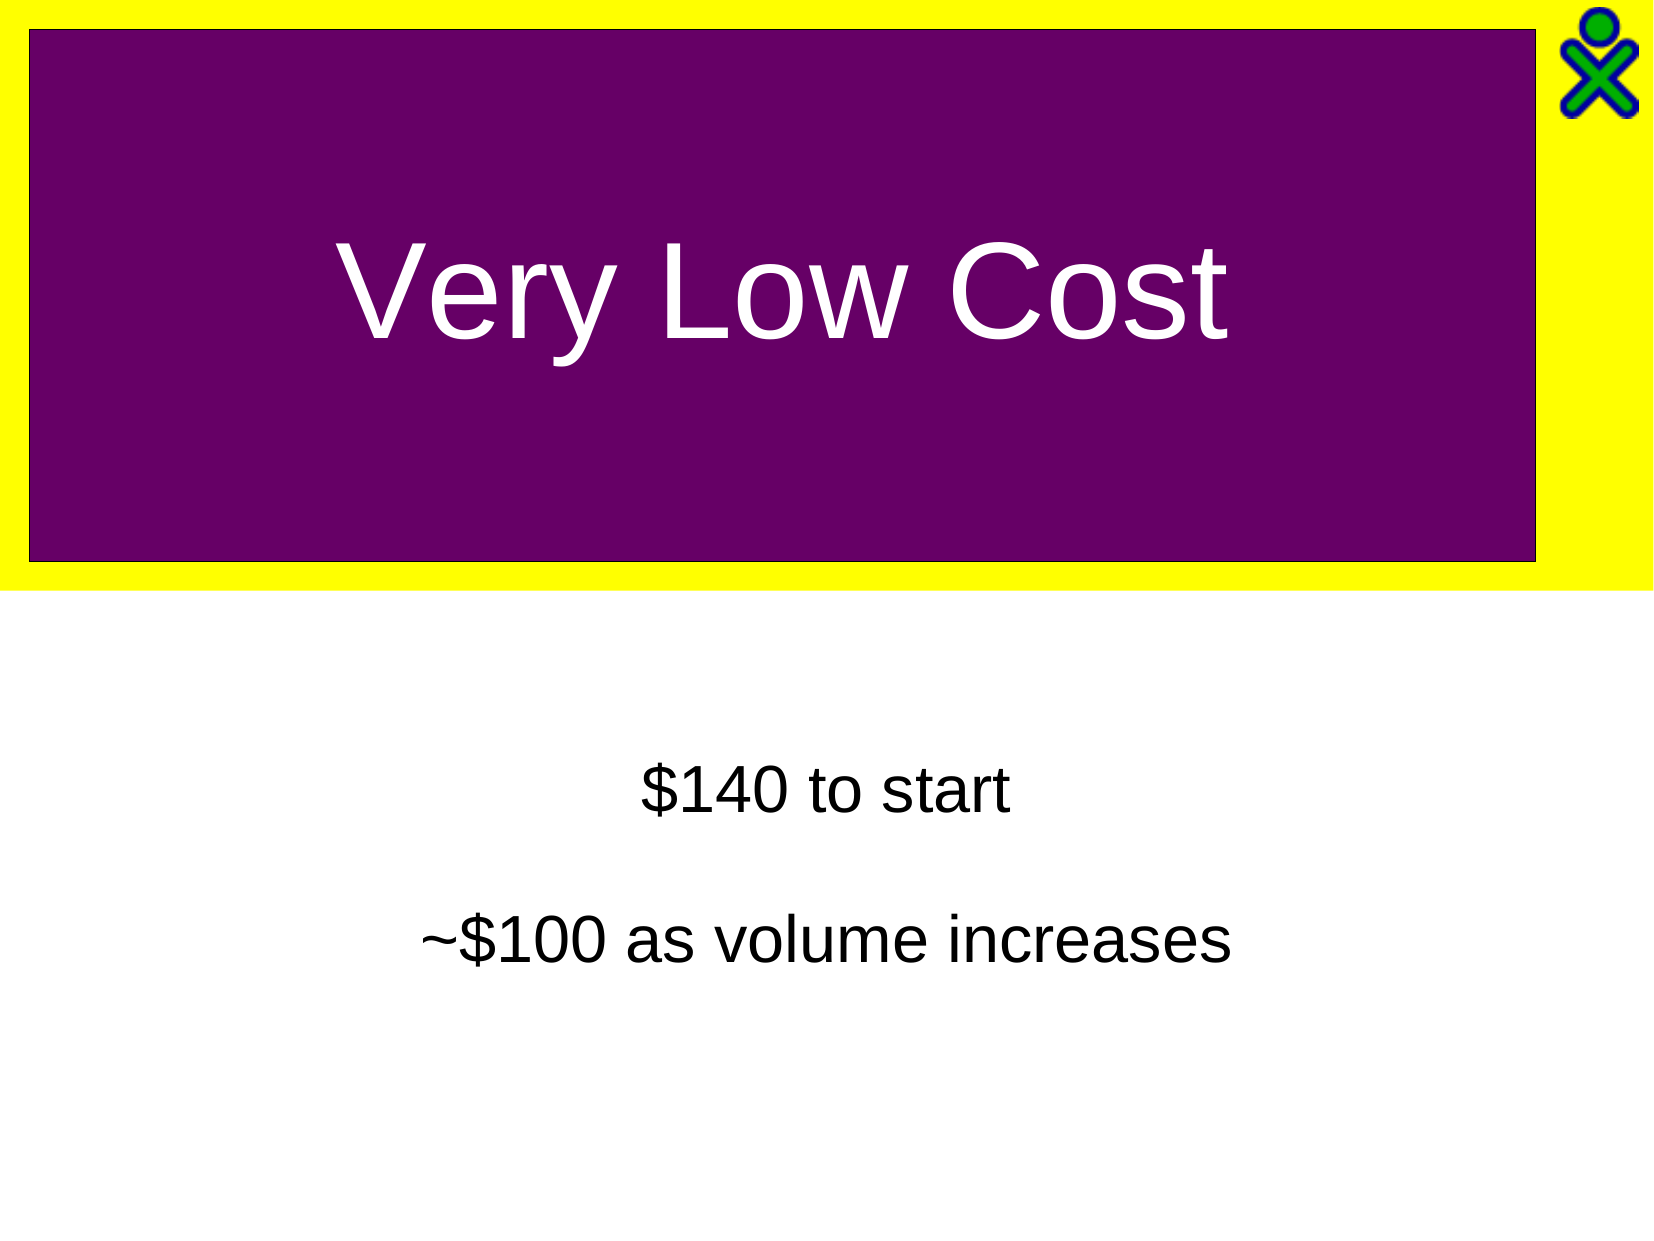

# Very Low Cost
$140 to start
~$100 as volume increases